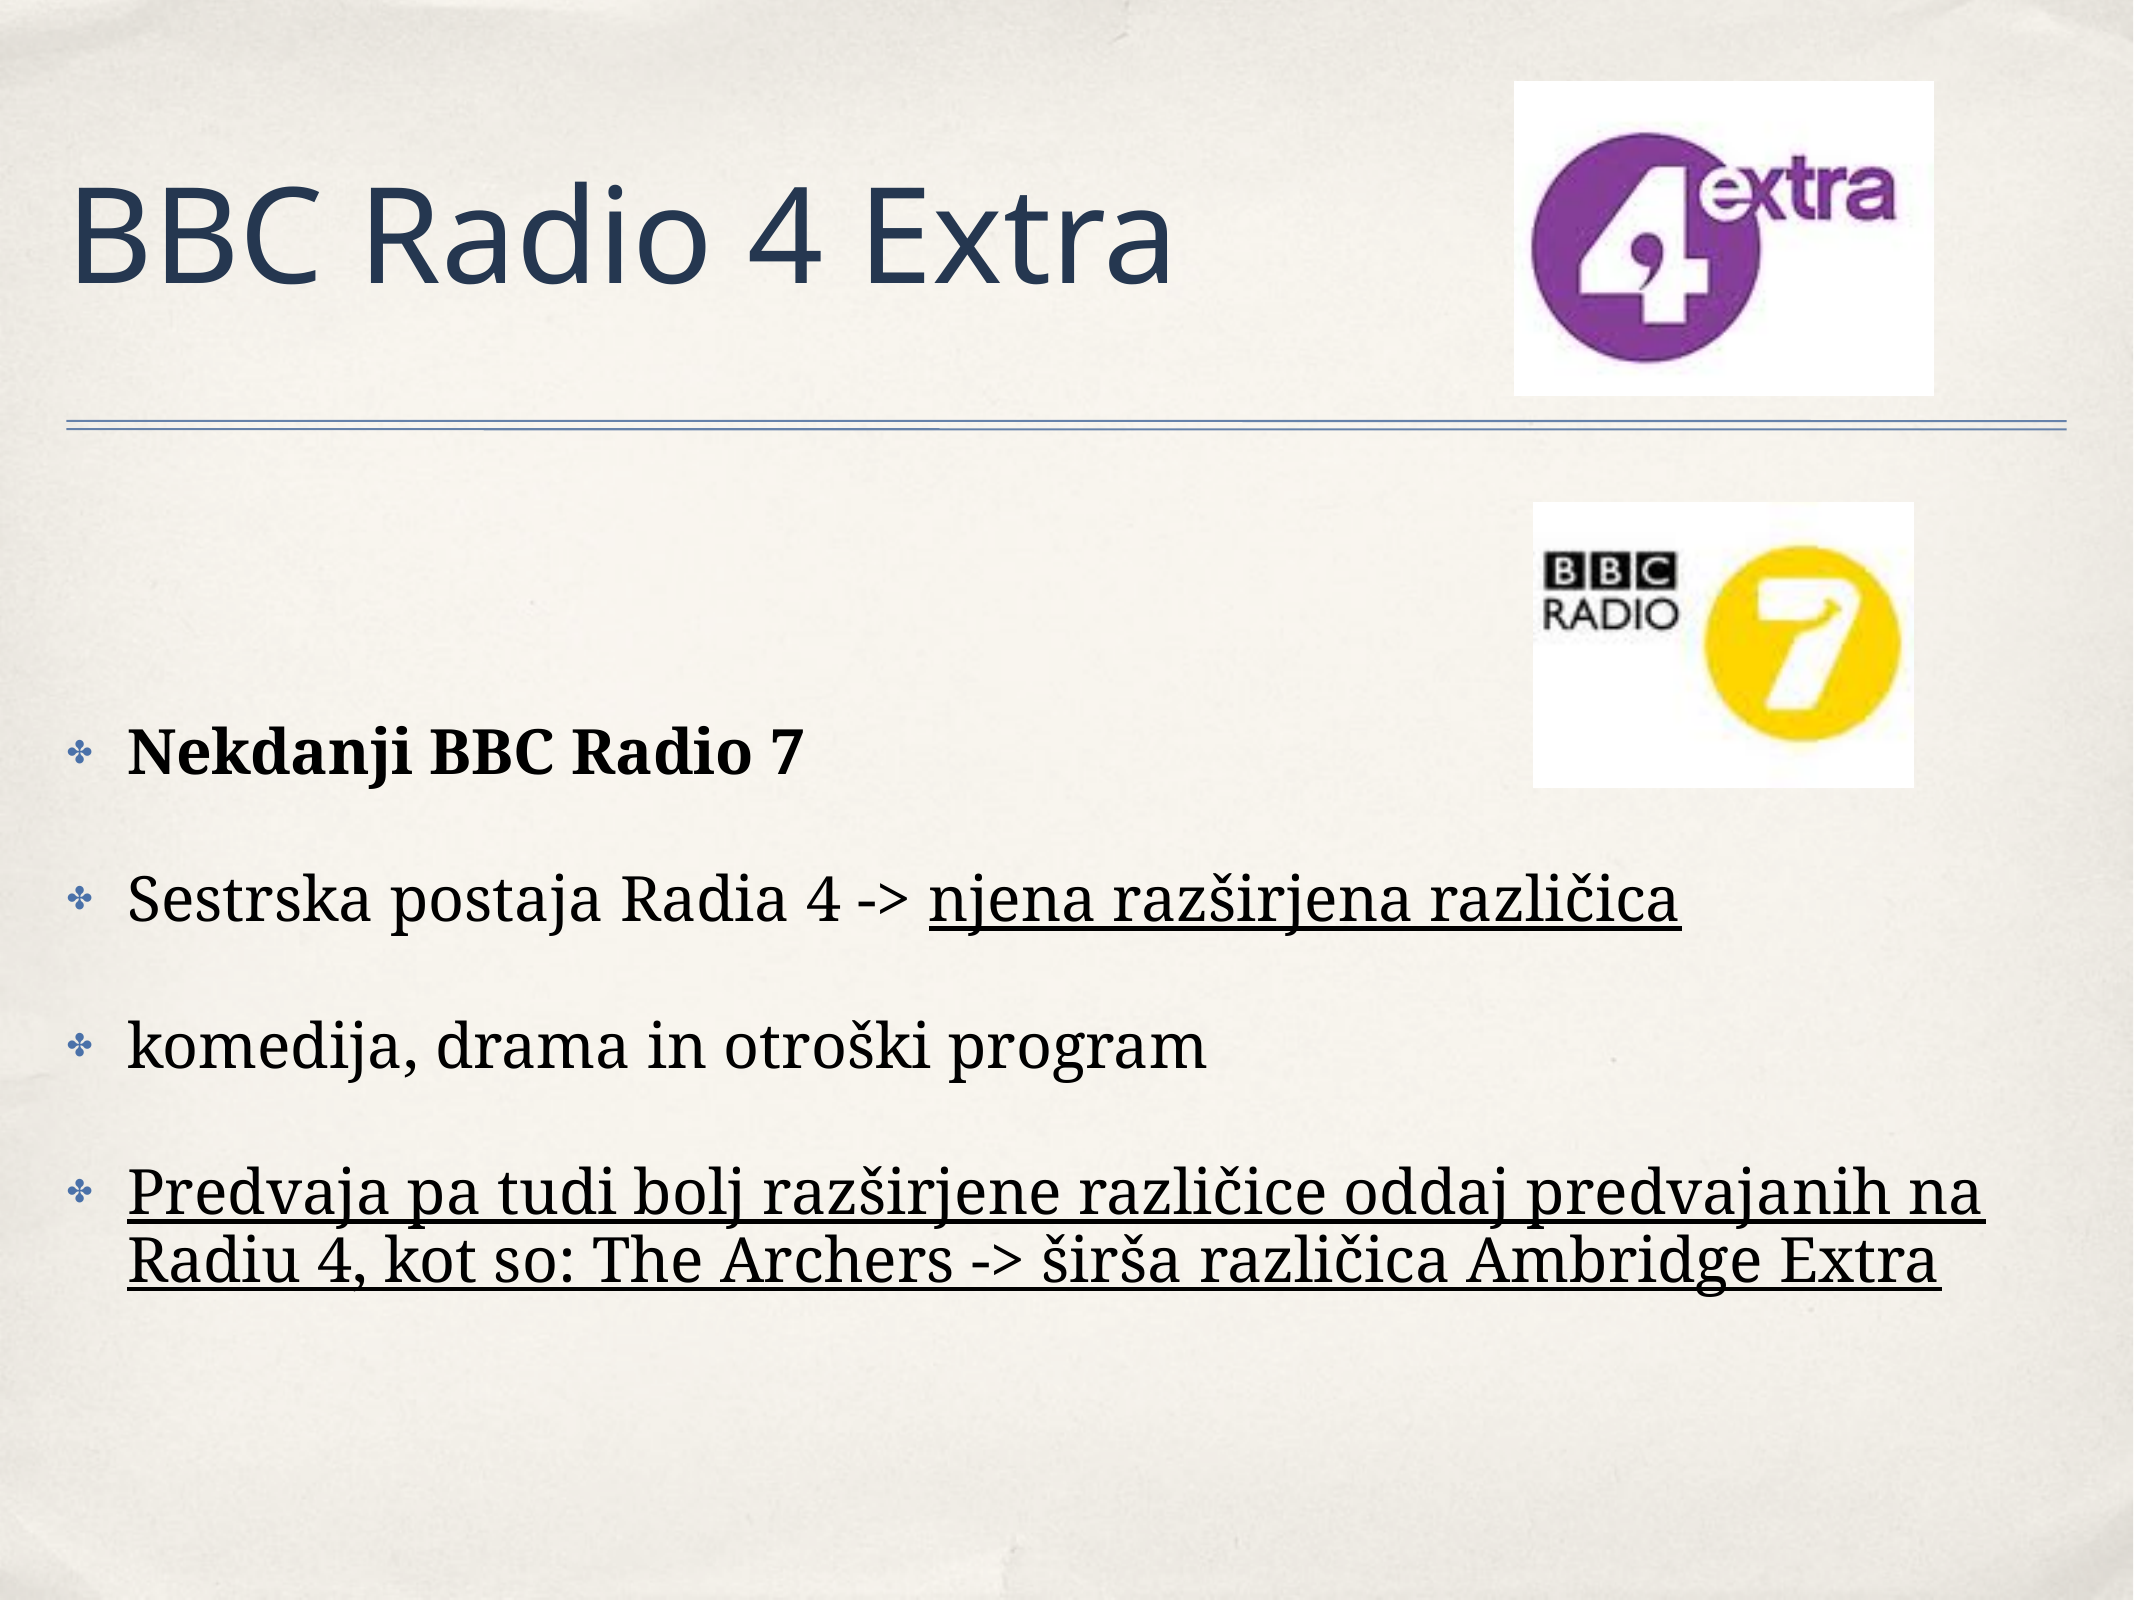

# BBC Radio 4 Extra
Nekdanji BBC Radio 7
Sestrska postaja Radia 4 -> njena razširjena različica
komedija, drama in otroški program
Predvaja pa tudi bolj razširjene različice oddaj predvajanih na Radiu 4, kot so: The Archers -> širša različica Ambridge Extra